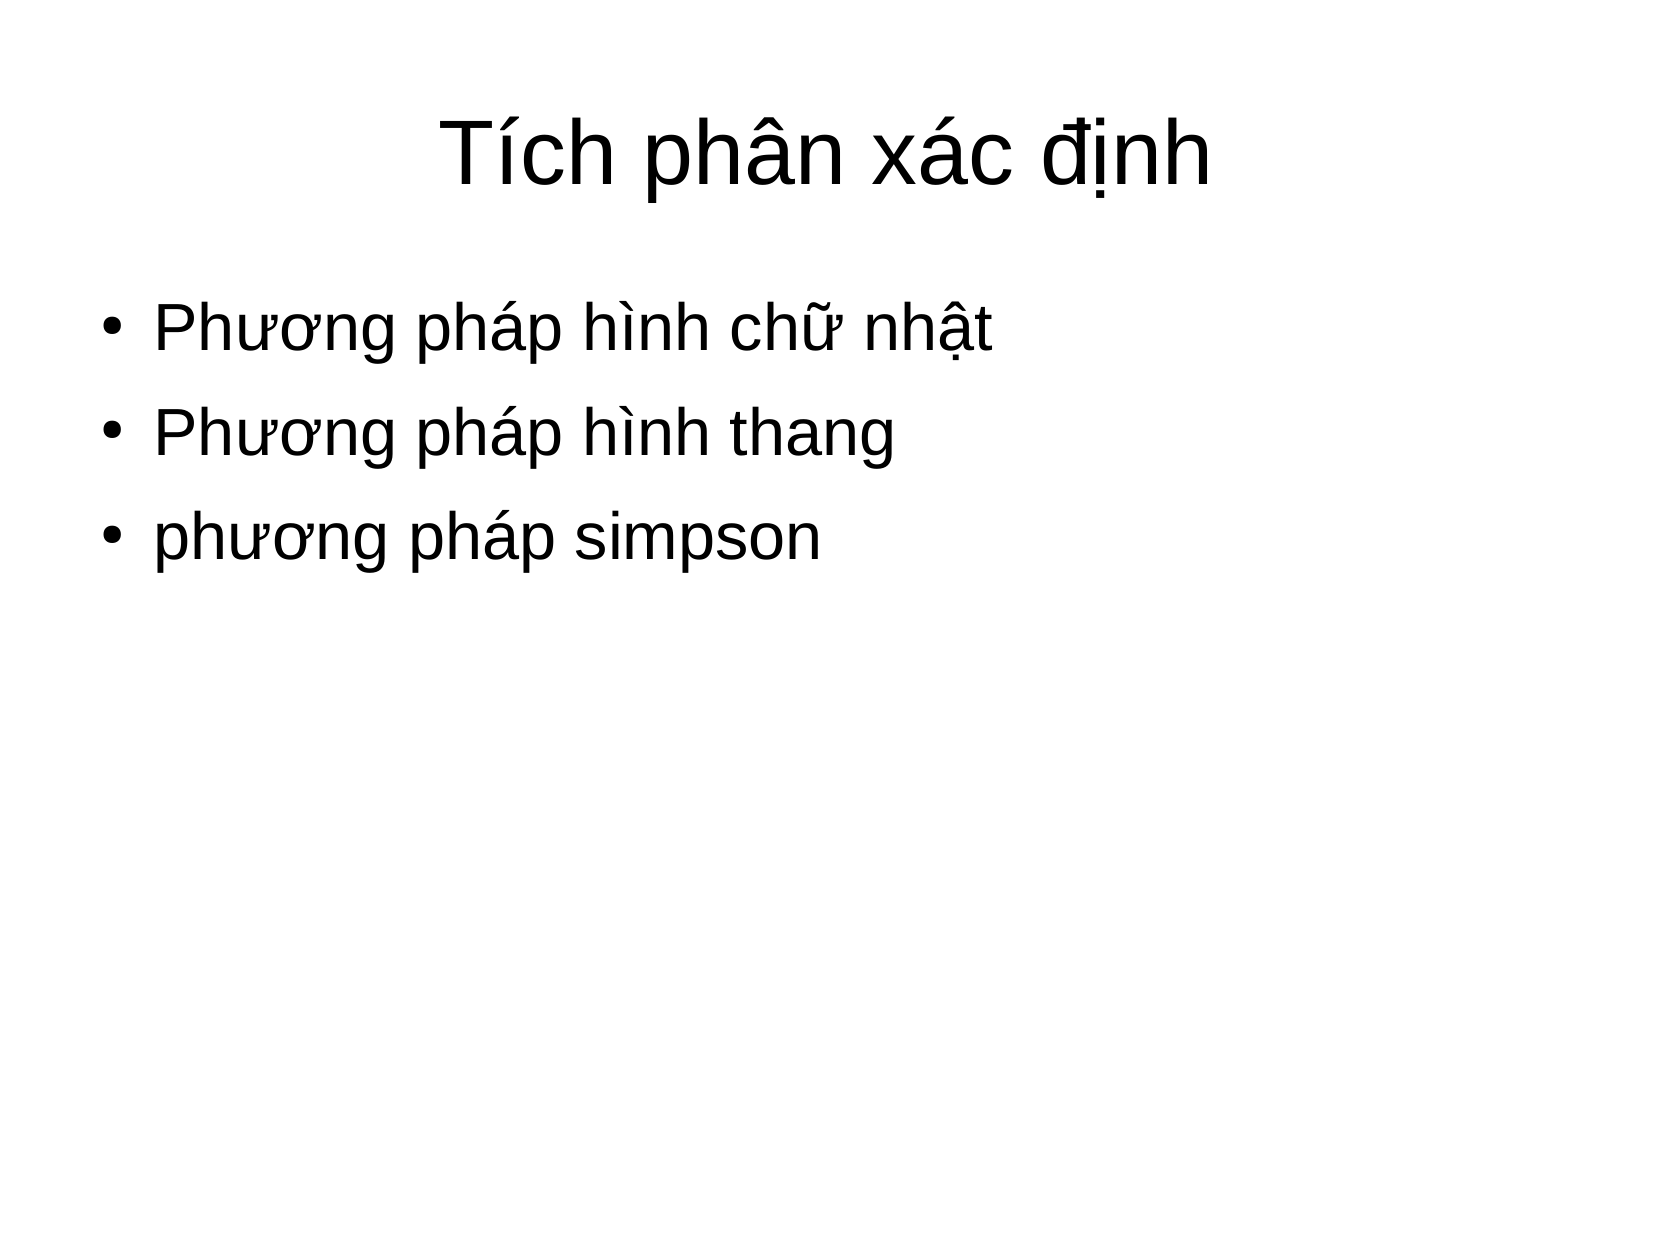

# Tích phân xác định
Phương pháp hình chữ nhật
Phương pháp hình thang
phương pháp simpson